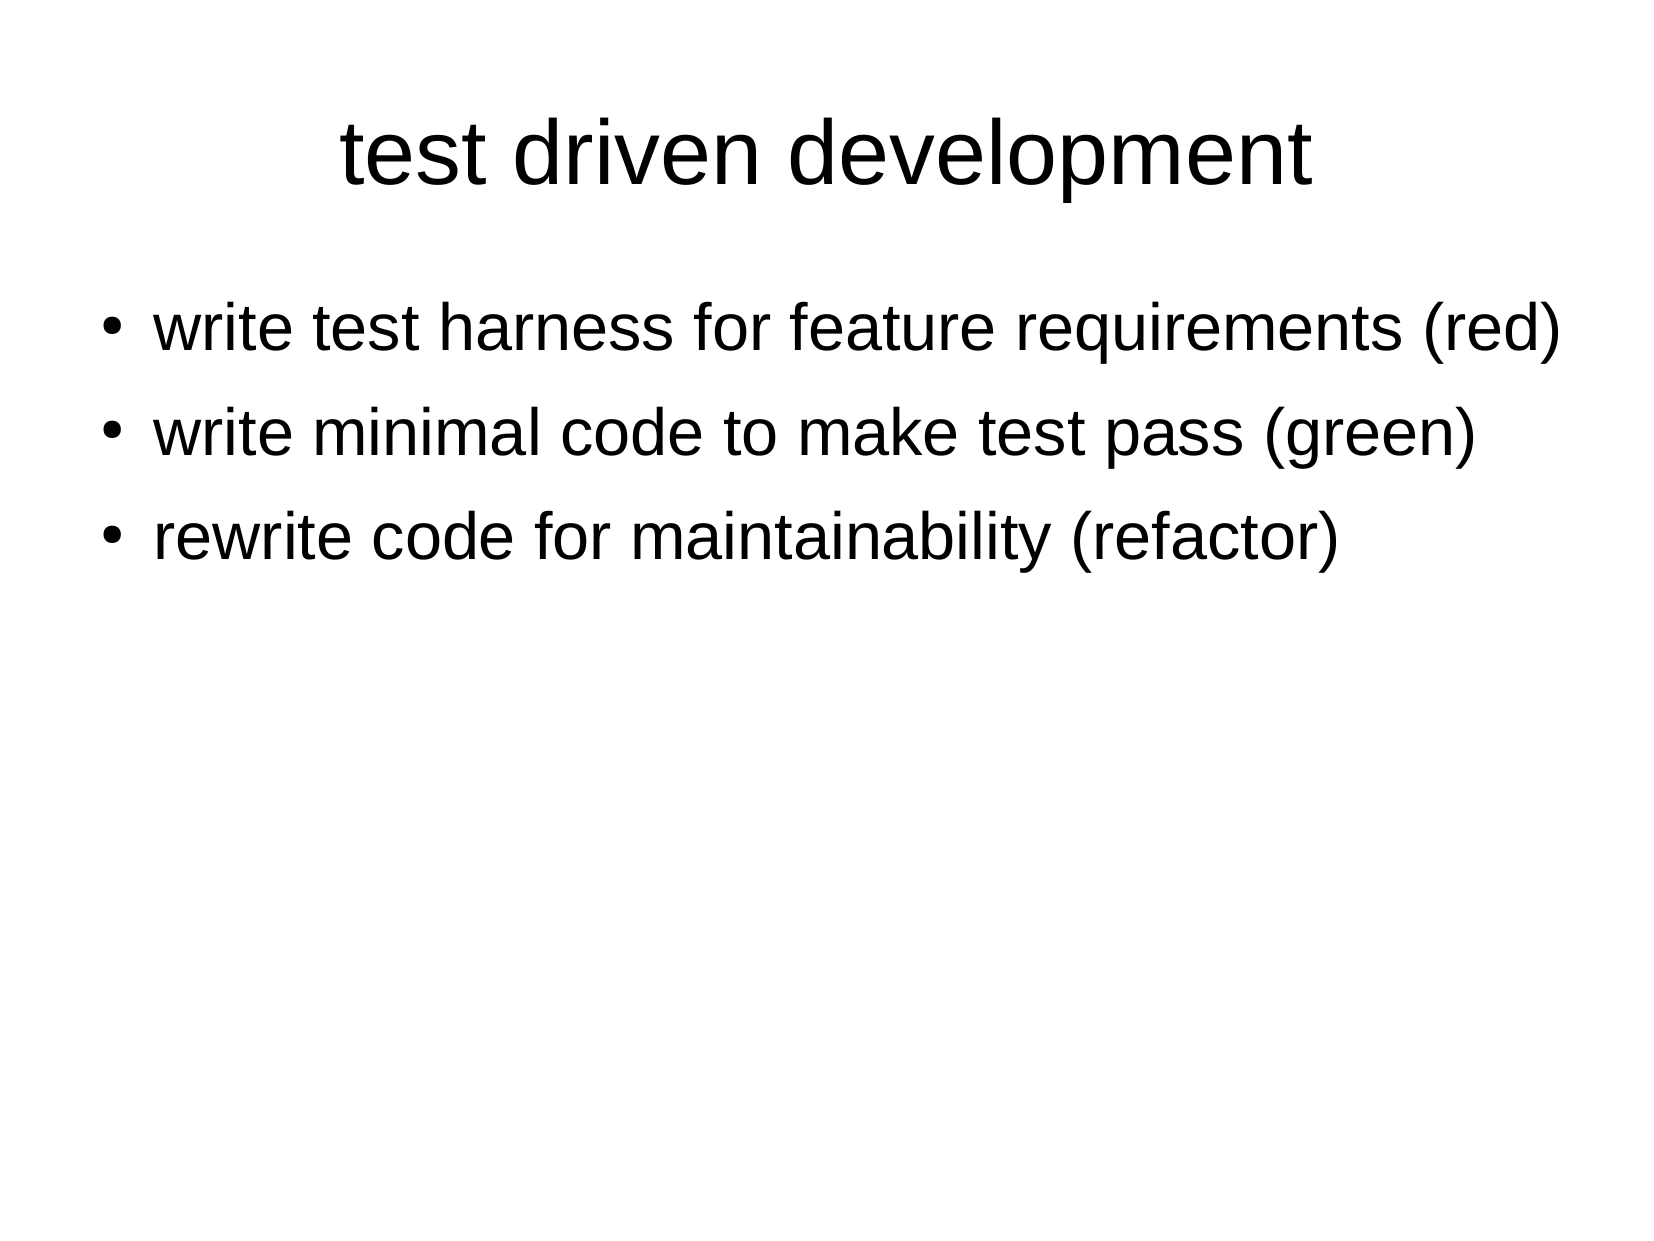

# test driven development
write test harness for feature requirements (red)
write minimal code to make test pass (green)
rewrite code for maintainability (refactor)